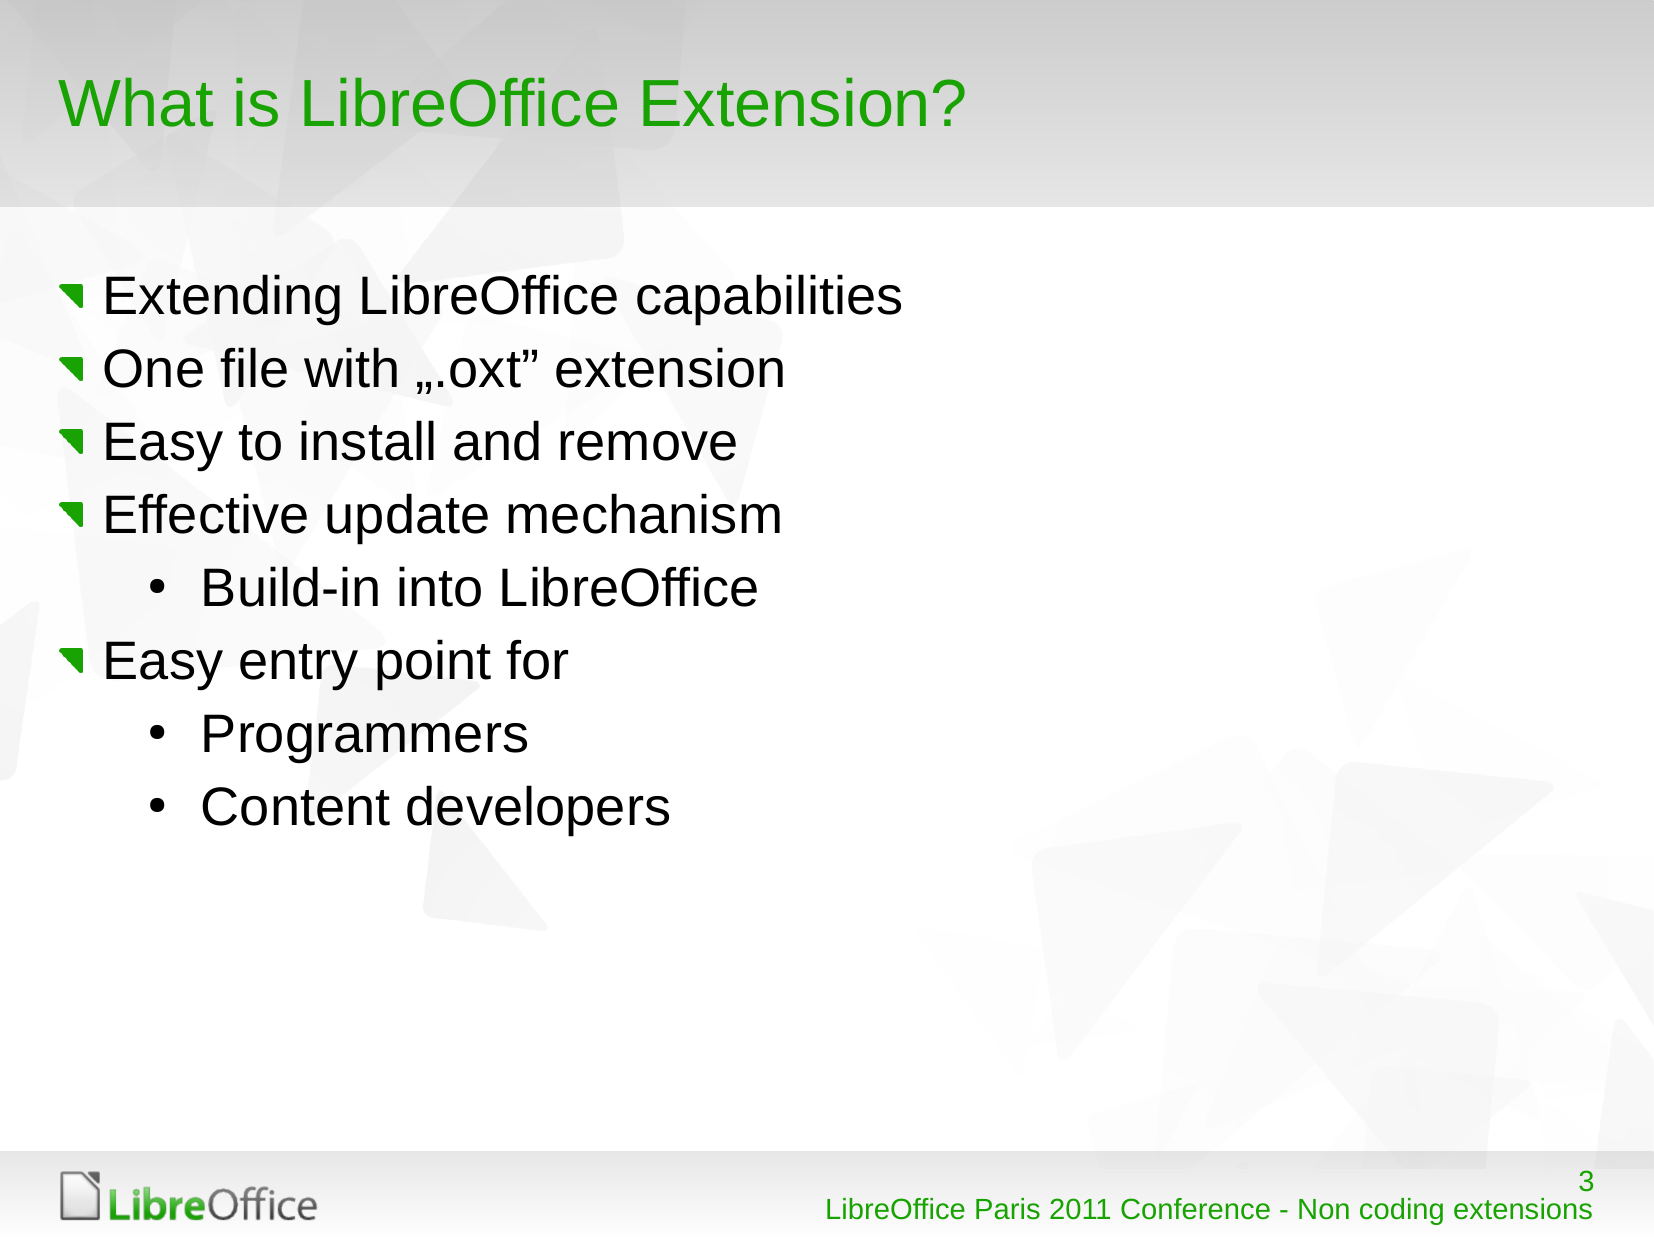

# What is LibreOffice Extension?
Extending LibreOffice capabilities
One file with „.oxt” extension
Easy to install and remove
Effective update mechanism
Build-in into LibreOffice
Easy entry point for
Programmers
Content developers
3
LibreOffice Paris 2011 Conference - Non coding extensions